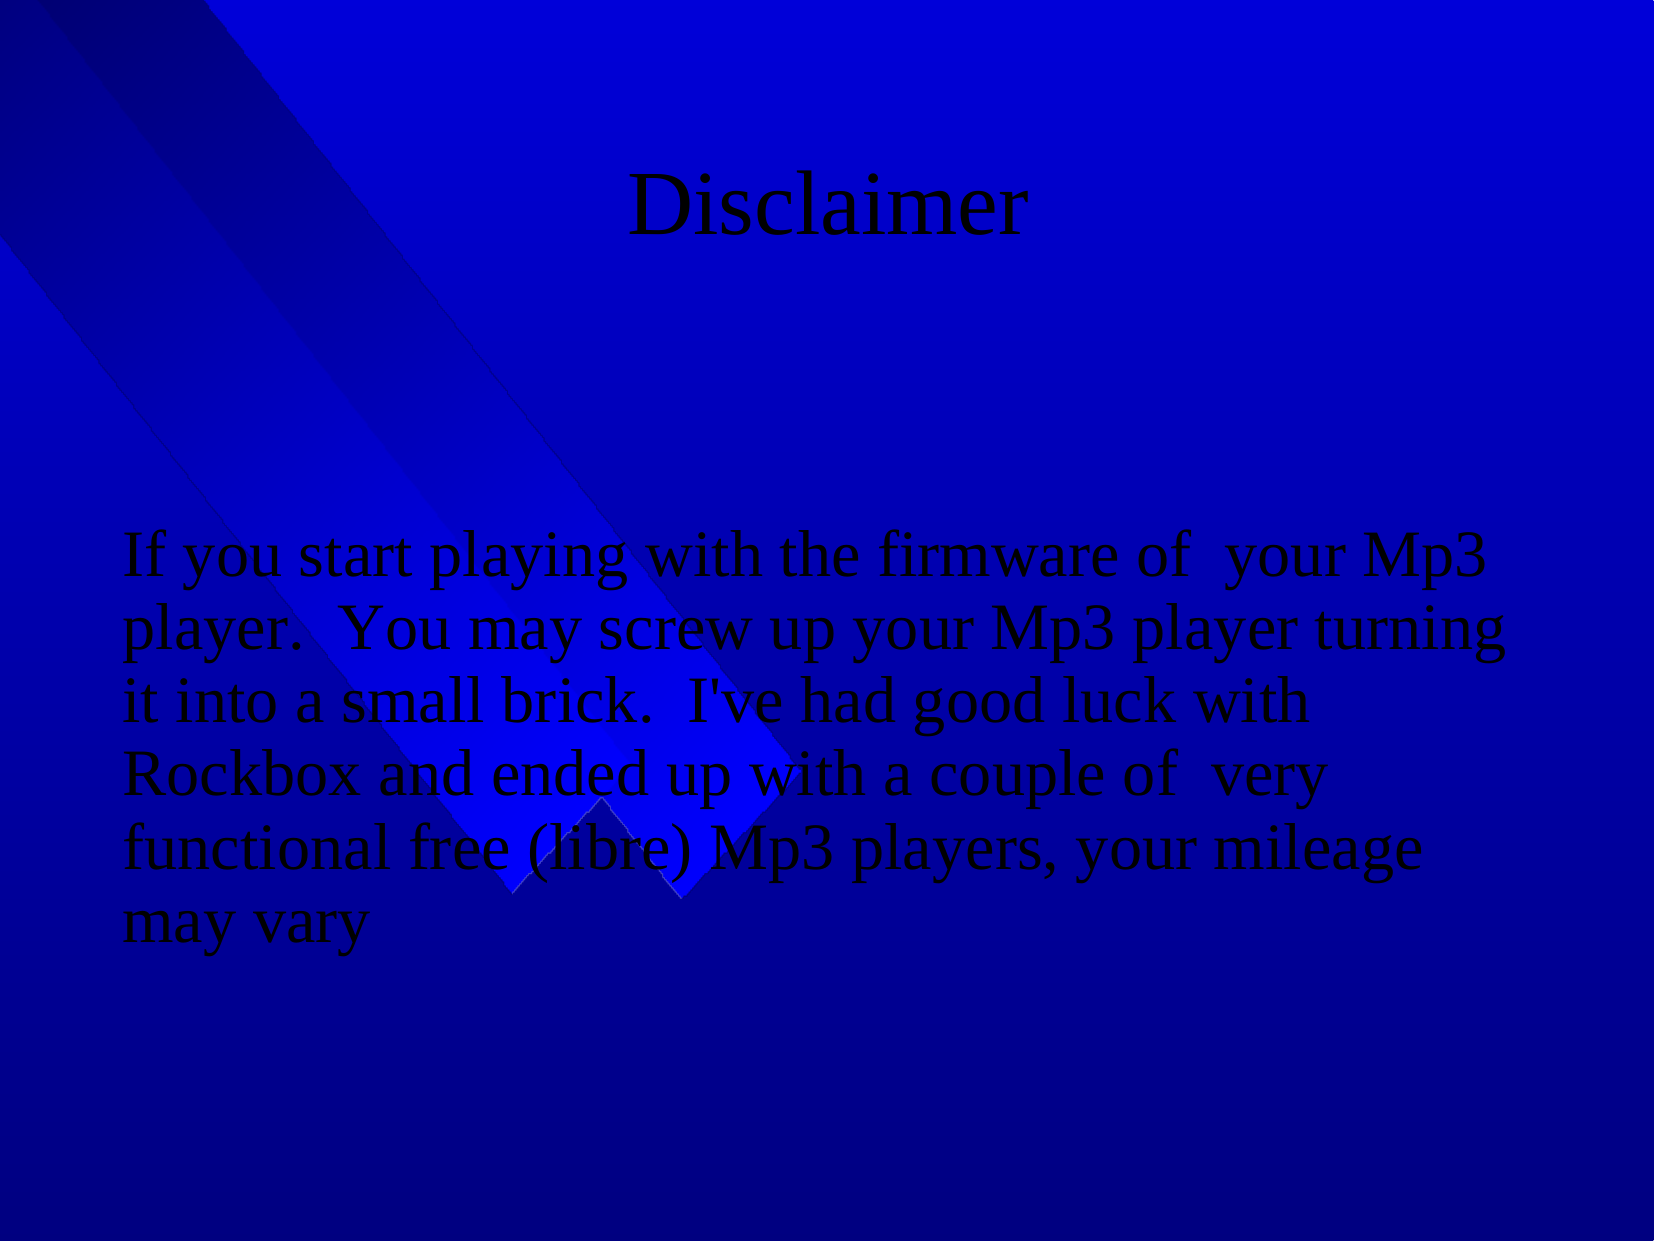

# Disclaimer
If you start playing with the firmware of your Mp3 player. You may screw up your Mp3 player turning it into a small brick. I've had good luck with Rockbox and ended up with a couple of very functional free (libre) Mp3 players, your mileage may vary